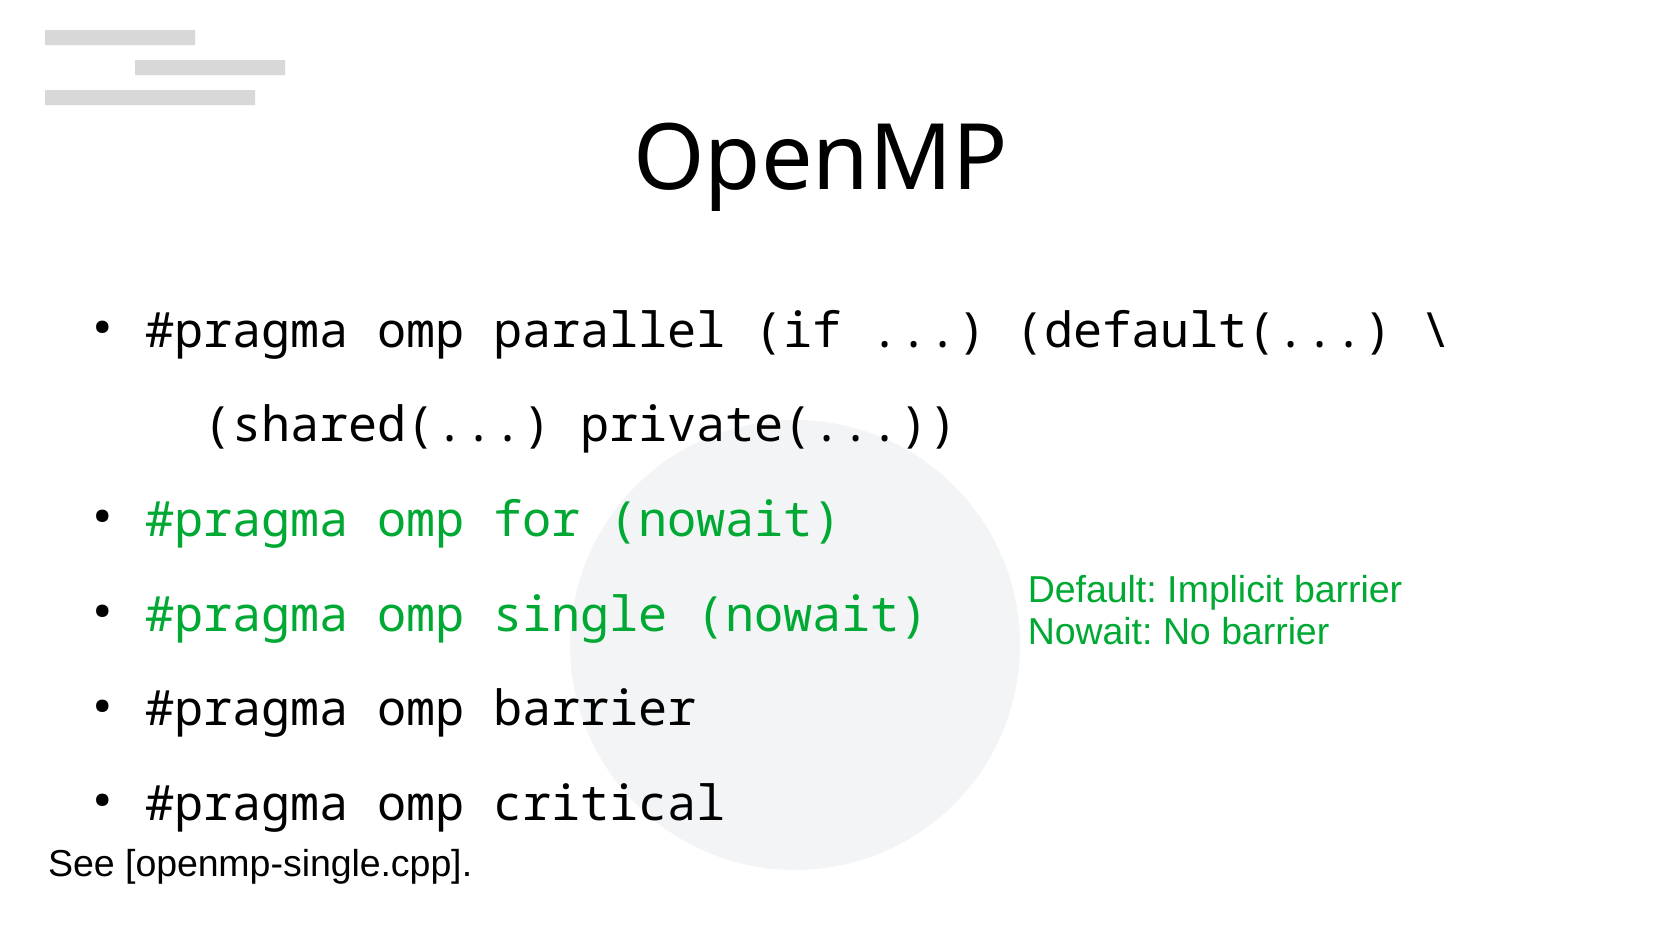

# OpenMP
#pragma omp parallel (if ...) (default(...) \
 (shared(...) private(...))
#pragma omp for (nowait)
#pragma omp single (nowait)
#pragma omp barrier
#pragma omp critical
Default: Implicit barrier
Nowait: No barrier
See [openmp-single.cpp].